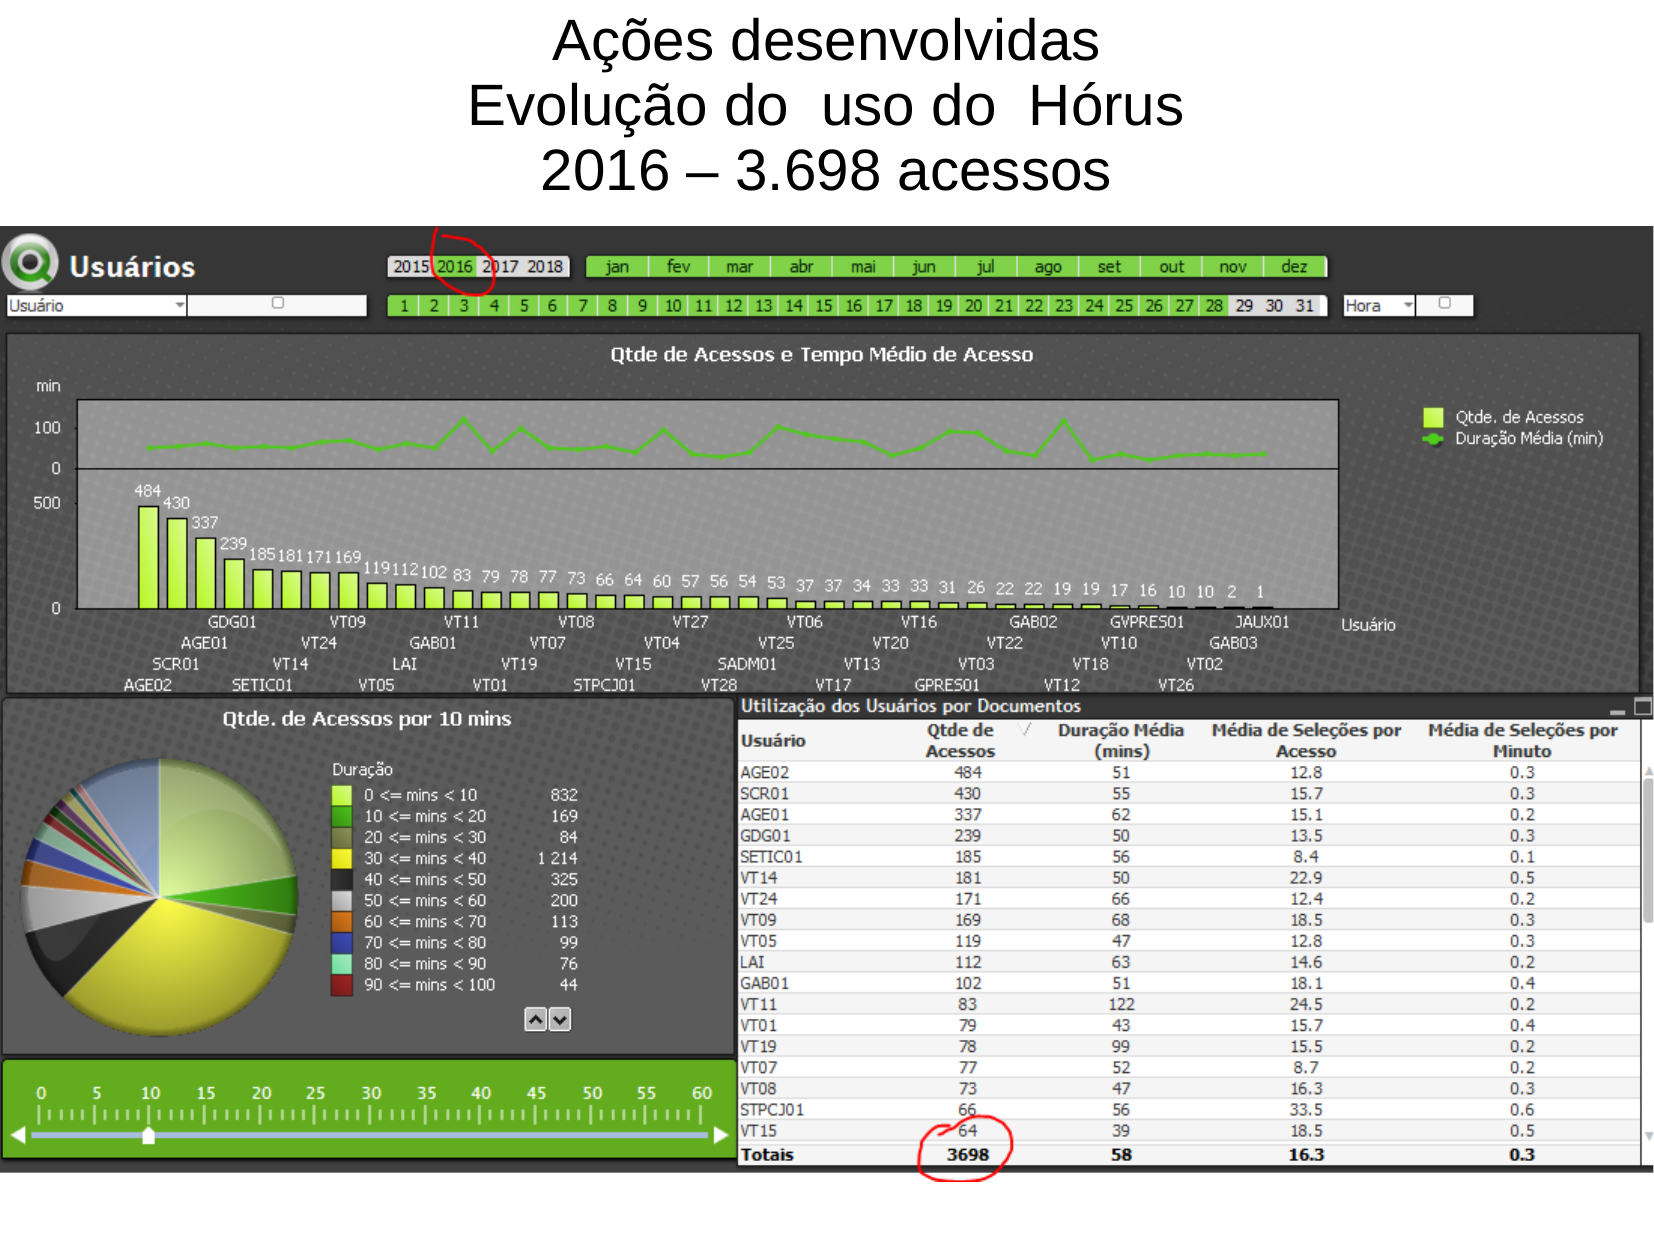

Ações desenvolvidas
Evolução do uso do Hórus
2016 – 3.698 acessos
#